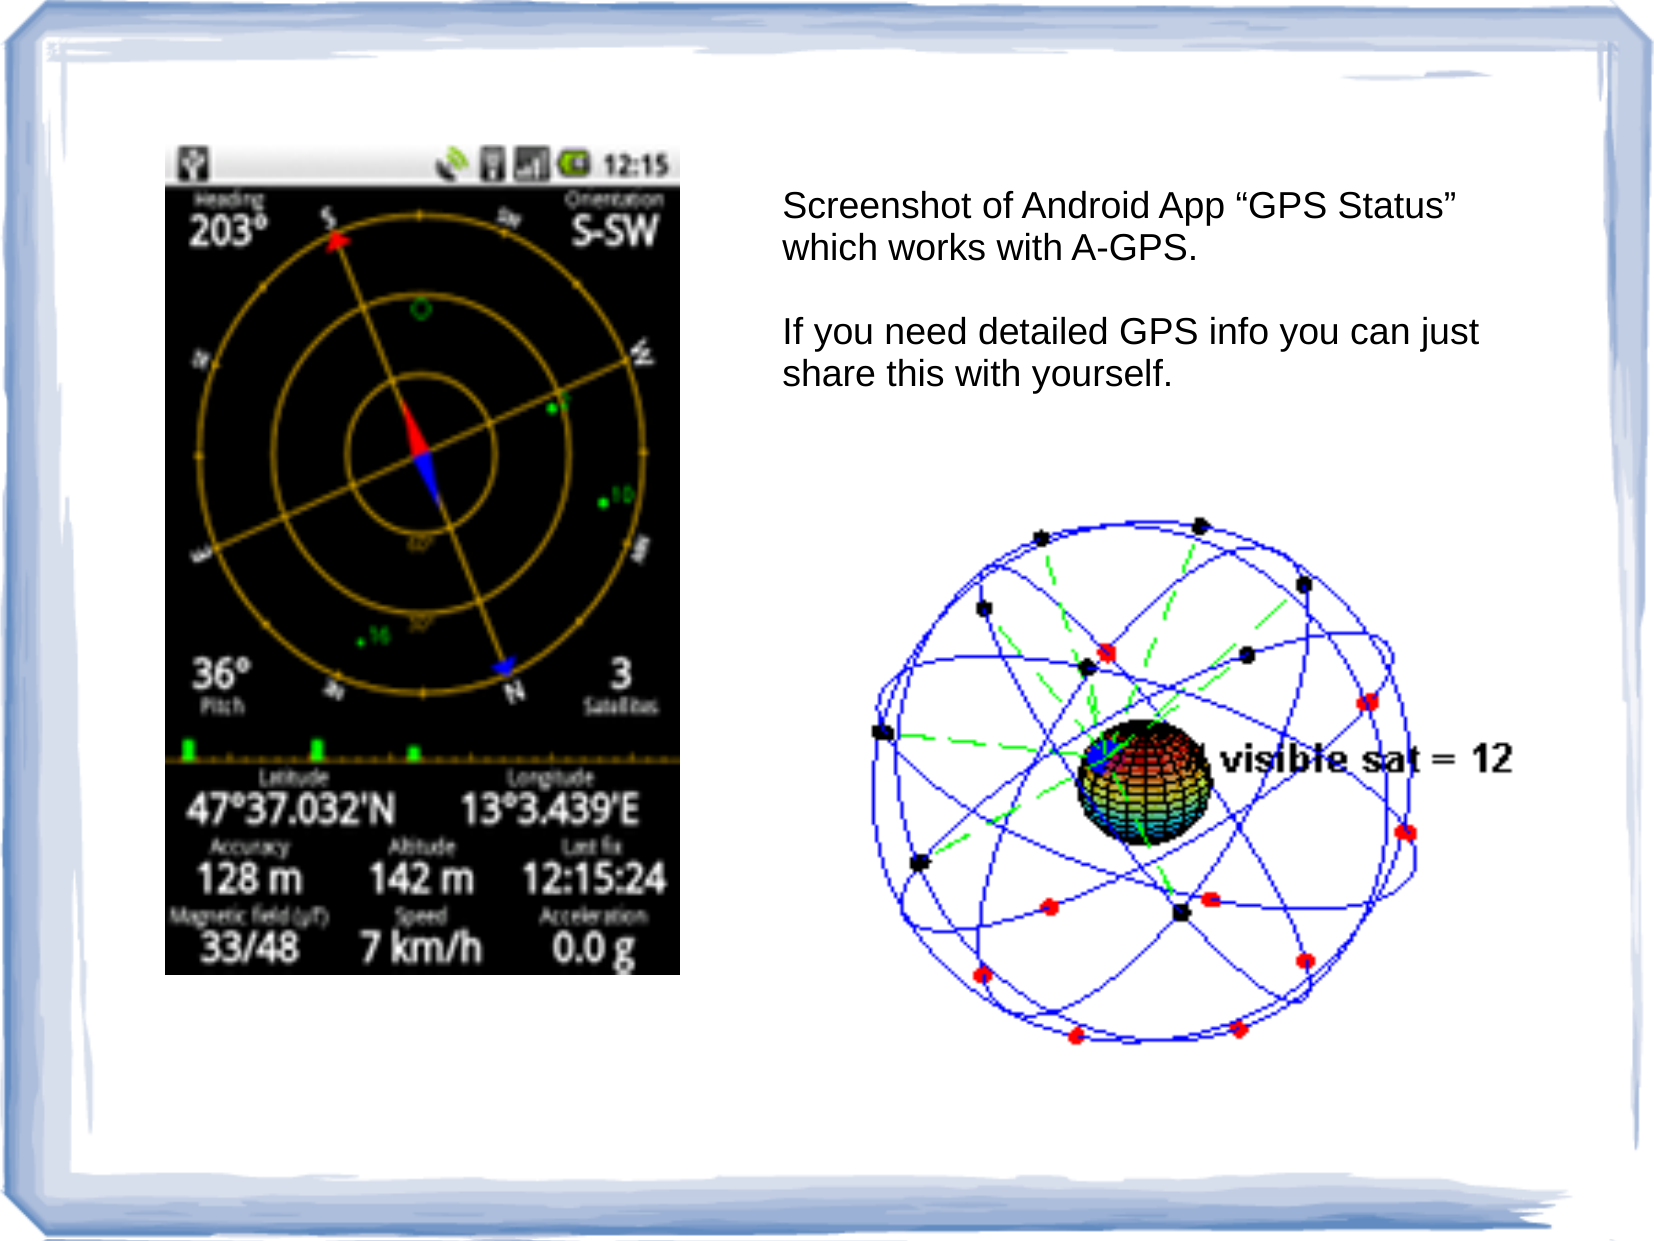

Screenshot of Android App “GPS Status” which works with A-GPS.
If you need detailed GPS info you can just share this with yourself.